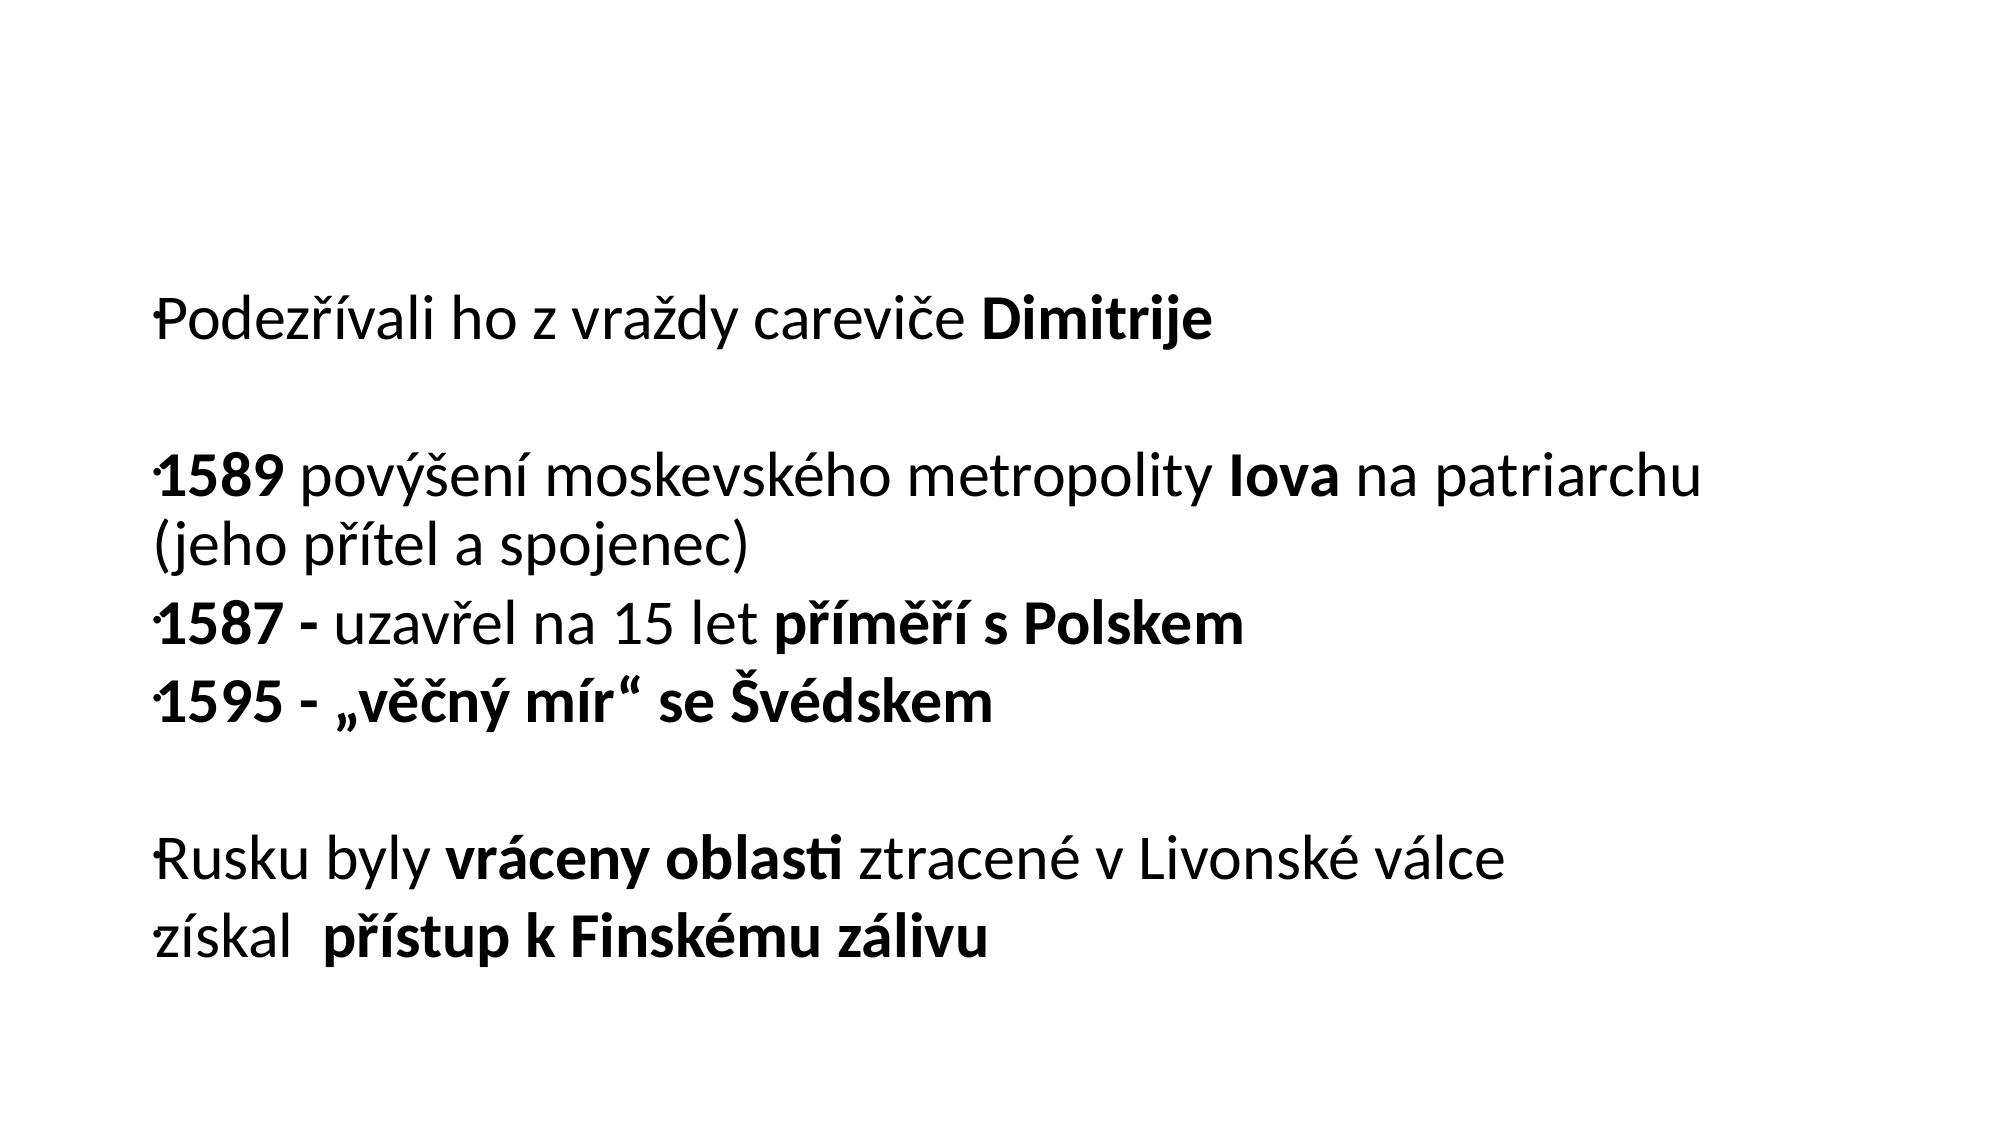

# Podezřívali ho z vraždy careviče Dimitrije
1589 povýšení moskevského metropolity Iova na patriarchu (jeho přítel a spojenec)
1587 - uzavřel na 15 let příměří s Polskem
1595 - „věčný mír“ se Švédskem
Rusku byly vráceny oblasti ztracené v Livonské válce
získal přístup k Finskému zálivu